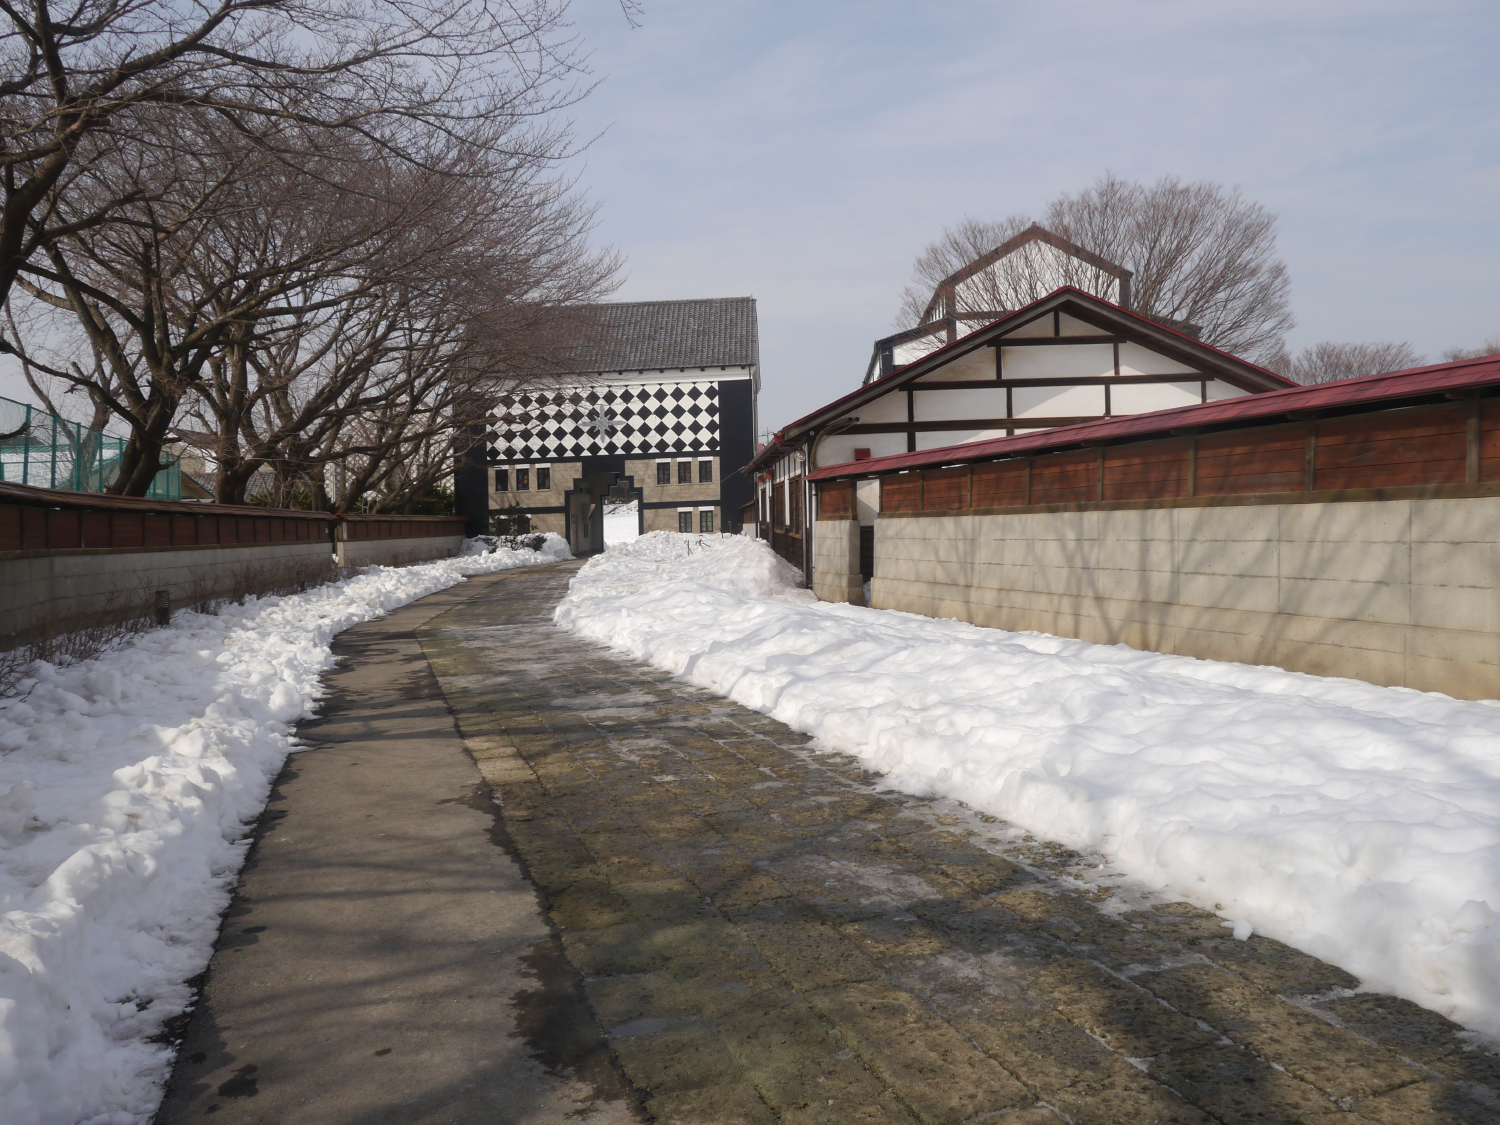

# Eishin Higashino, entrance street to main gate
Unfolding values in places, spaces and paces
18